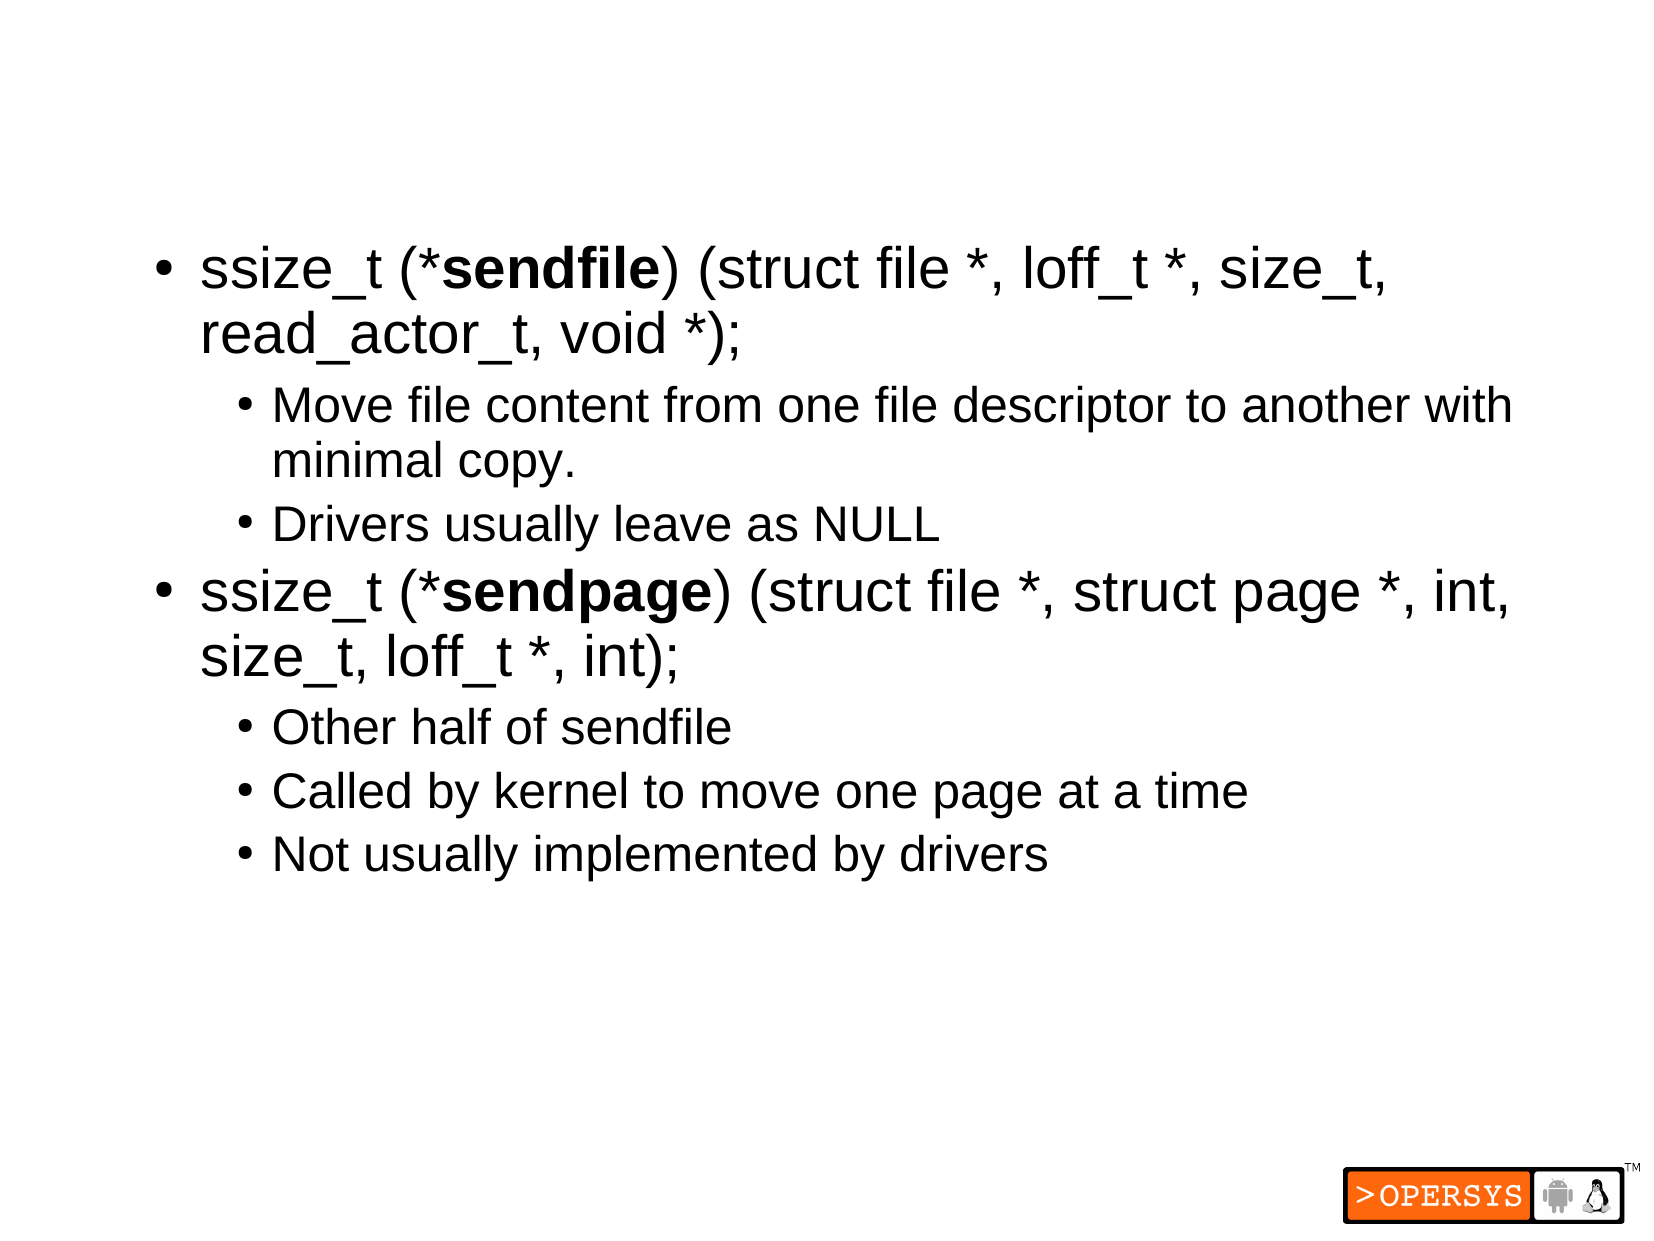

# ssize_t (*sendfile) (struct file *, loff_t *, size_t, read_actor_t, void *);
Move file content from one file descriptor to another with minimal copy.
Drivers usually leave as NULL
ssize_t (*sendpage) (struct file *, struct page *, int, size_t, loff_t *, int);
Other half of sendfile
Called by kernel to move one page at a time
Not usually implemented by drivers